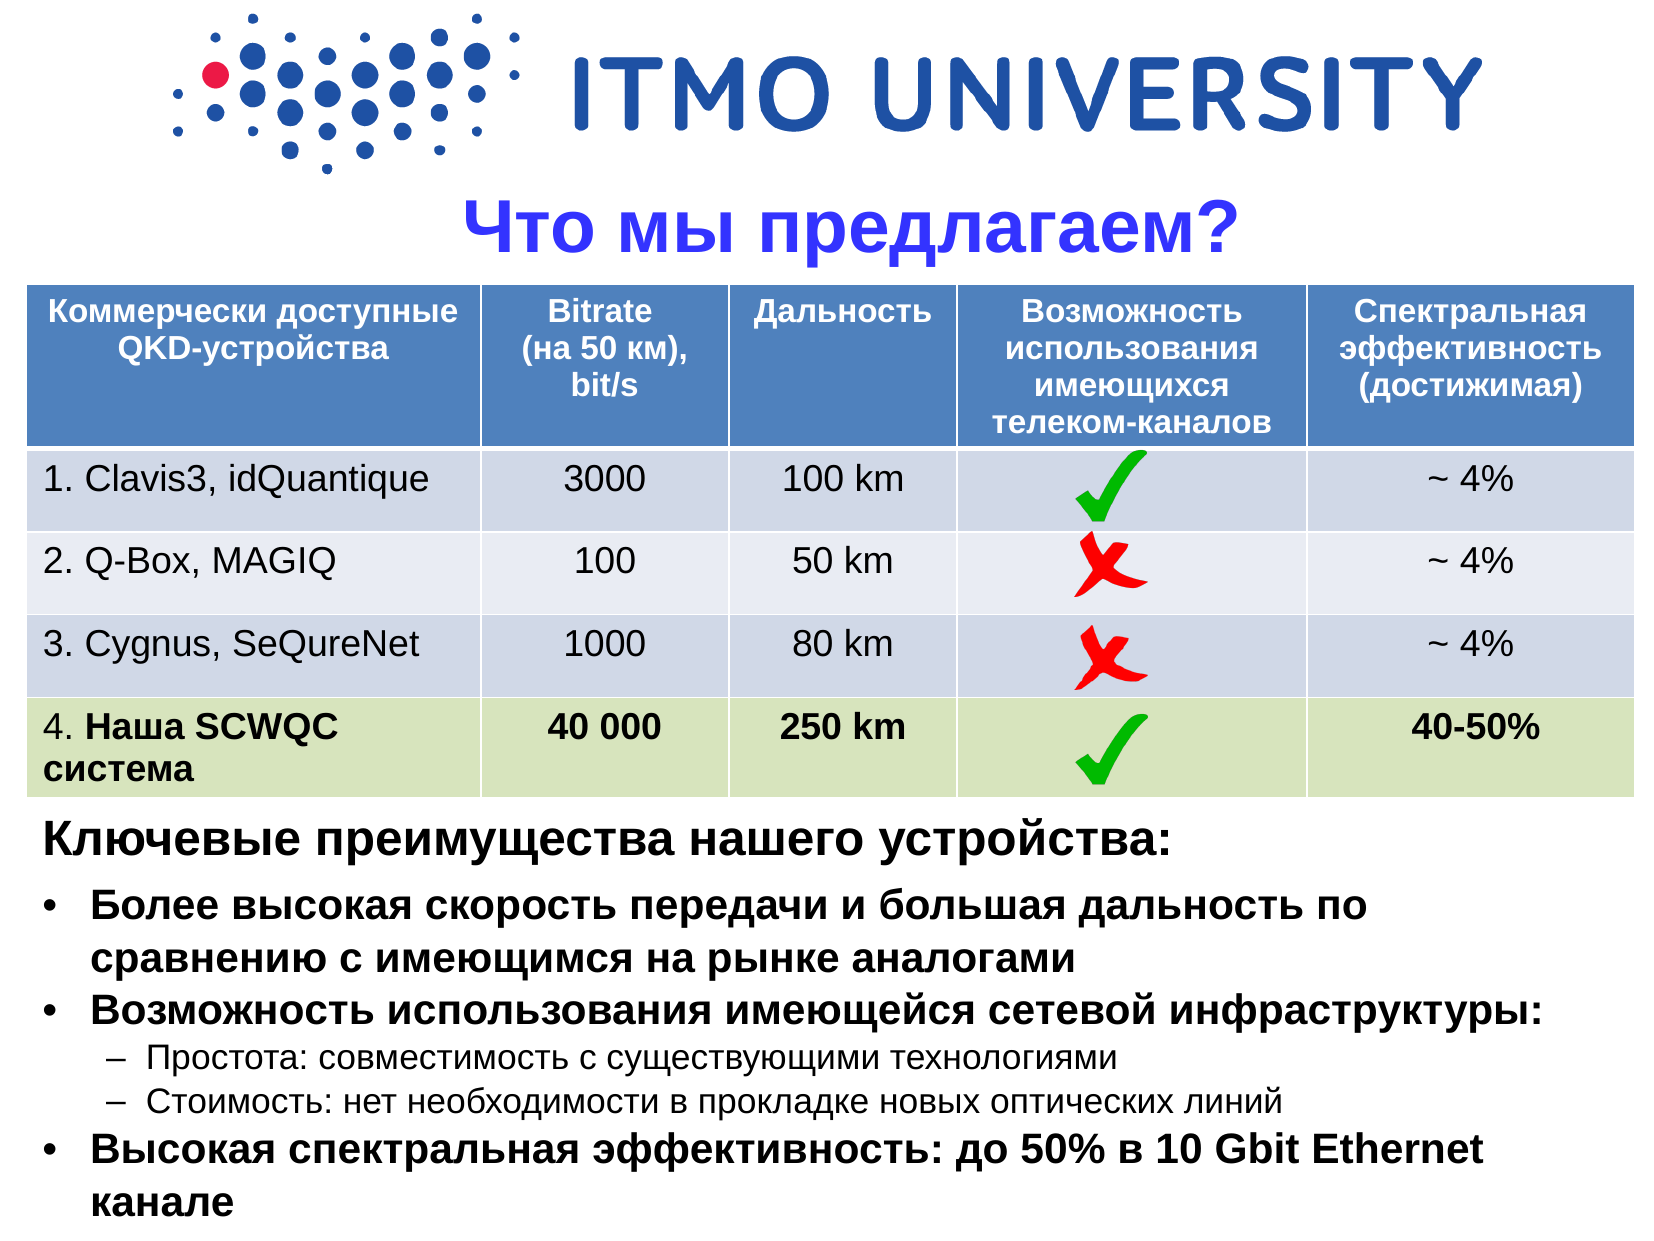

# Что мы предлагаем?
| Коммерчески доступные QKD-устройства | Bitrate (на 50 км), bit/s | Дальность | Возможность использования имеющихся телеком-каналов | Спектральная эффективность (достижимая) |
| --- | --- | --- | --- | --- |
| 1. Clavis3, idQuantique | 3000 | 100 km | | ~ 4% |
| 2. Q-Box, MAGIQ | 100 | 50 km | | ~ 4% |
| 3. Cygnus, SeQureNet | 1000 | 80 km | | ~ 4% |
| 4. Наша SCWQC система | 40 000 | 250 km | | 40-50% |
Ключевые преимущества нашего устройства:
Более высокая скорость передачи и большая дальность по
сравнению с имеющимся на рынке аналогами
Возможность использования имеющейся сетевой инфраструктуры:
Простота: совместимость с существующими технологиями
Стоимость: нет необходимости в прокладке новых оптических линий
Высокая спектральная эффективность: до 50% в 10 Gbit Ethernet
канале